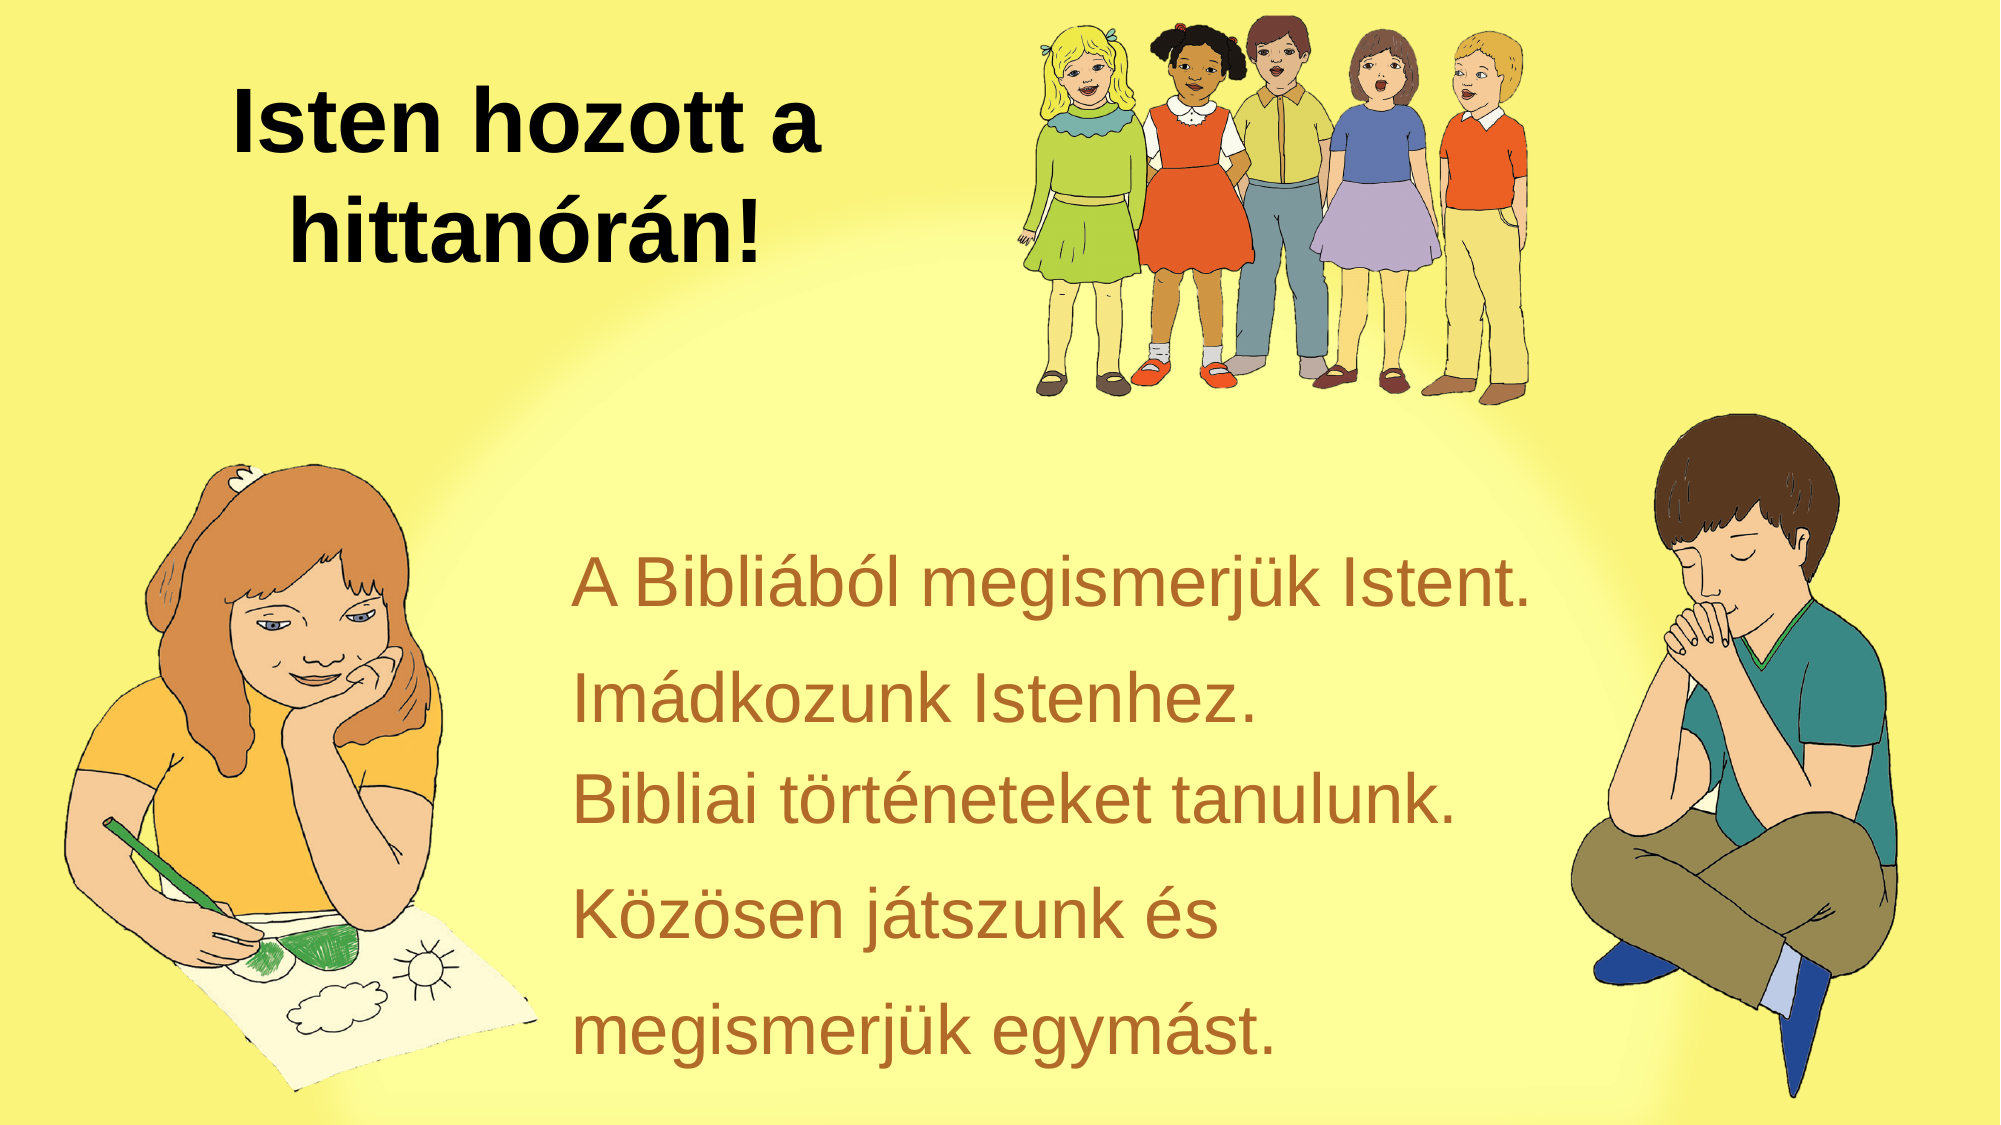

Isten hozott a hittanórán!
A Bibliából megismerjük Istent.
Imádkozunk Istenhez.
Bibliai történeteket tanulunk.
Közösen játszunk és
megismerjük egymást.